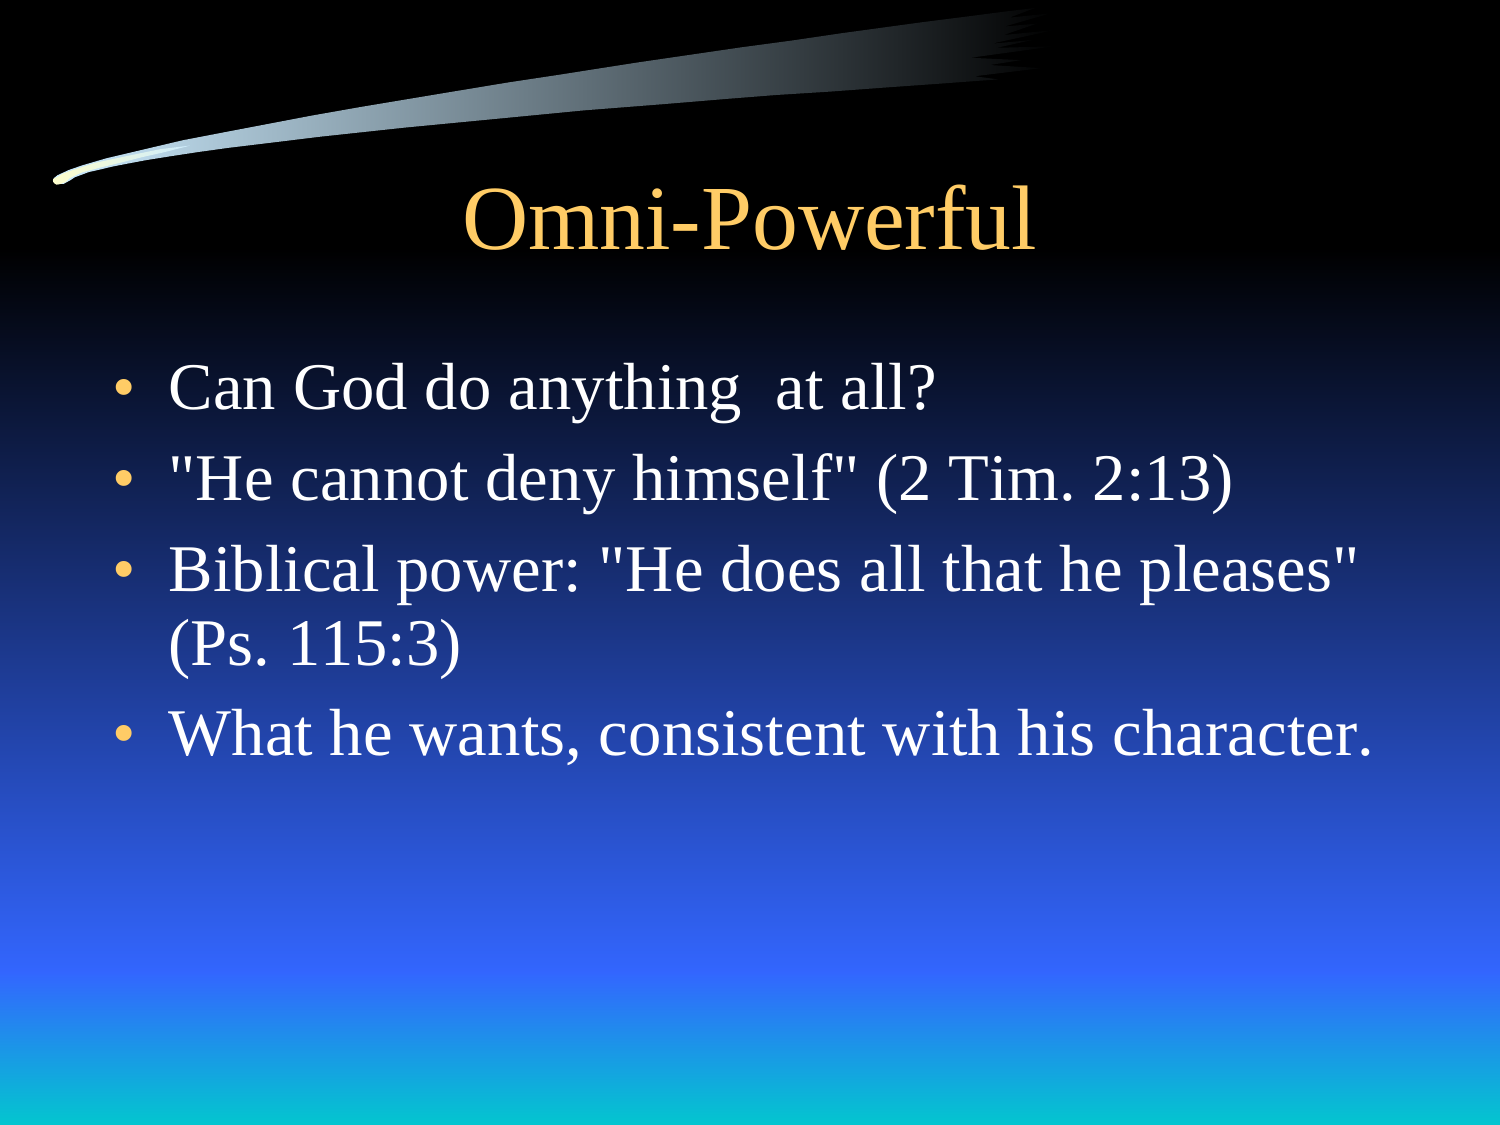

# Omni-Powerful
Can God do anything at all?
"He cannot deny himself" (2 Tim. 2:13)
Biblical power: "He does all that he pleases" (Ps. 115:3)
What he wants, consistent with his character.